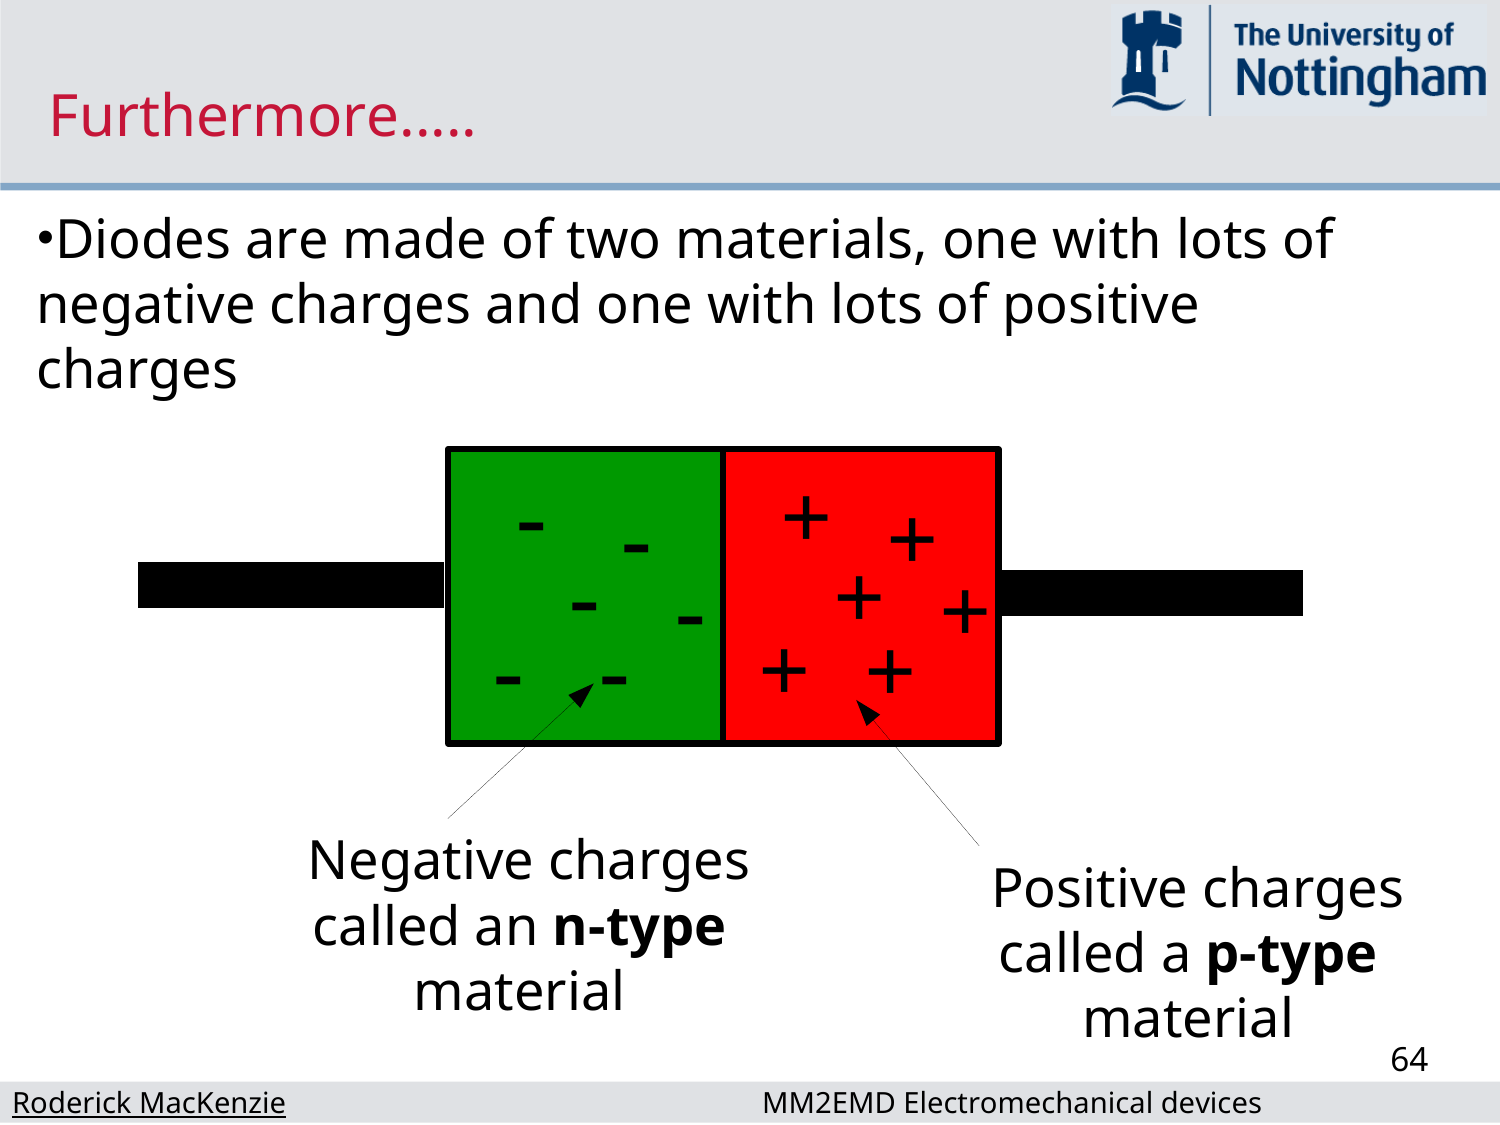

# Furthermore.....
Diodes are made of two materials, one with lots of negative charges and one with lots of positive charges
+
-
+
-
+
-
+
-
+
-
+
-
Negative charges called an n-type material
Positive charges called a p-type material